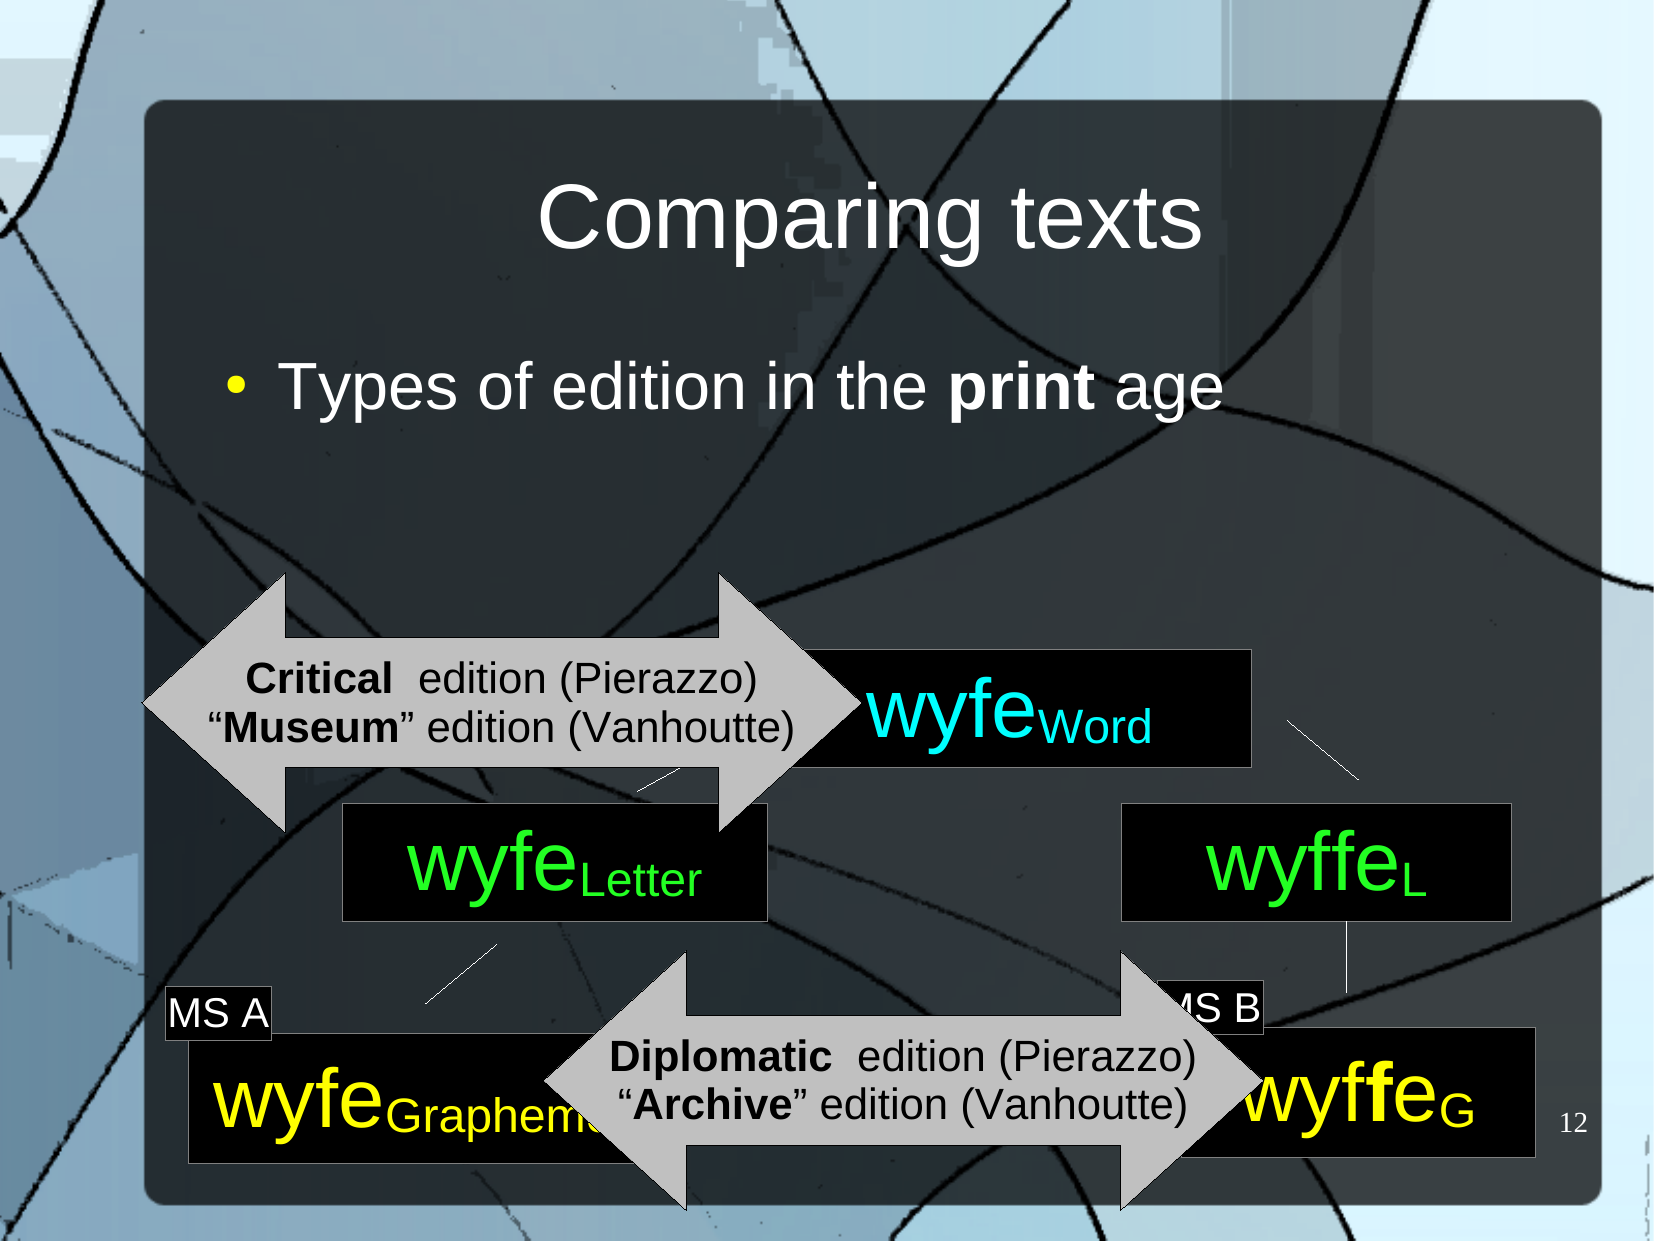

# Comparing texts
Types of edition in the print age
Critical edition (Pierazzo)
“Museum” edition (Vanhoutte)
wyfeWord
wyfeLetter
wyffeL
Diplomatic edition (Pierazzo)
“Archive” edition (Vanhoutte)
MS B
MS A
wyffeG
wyfeGrapheme
12